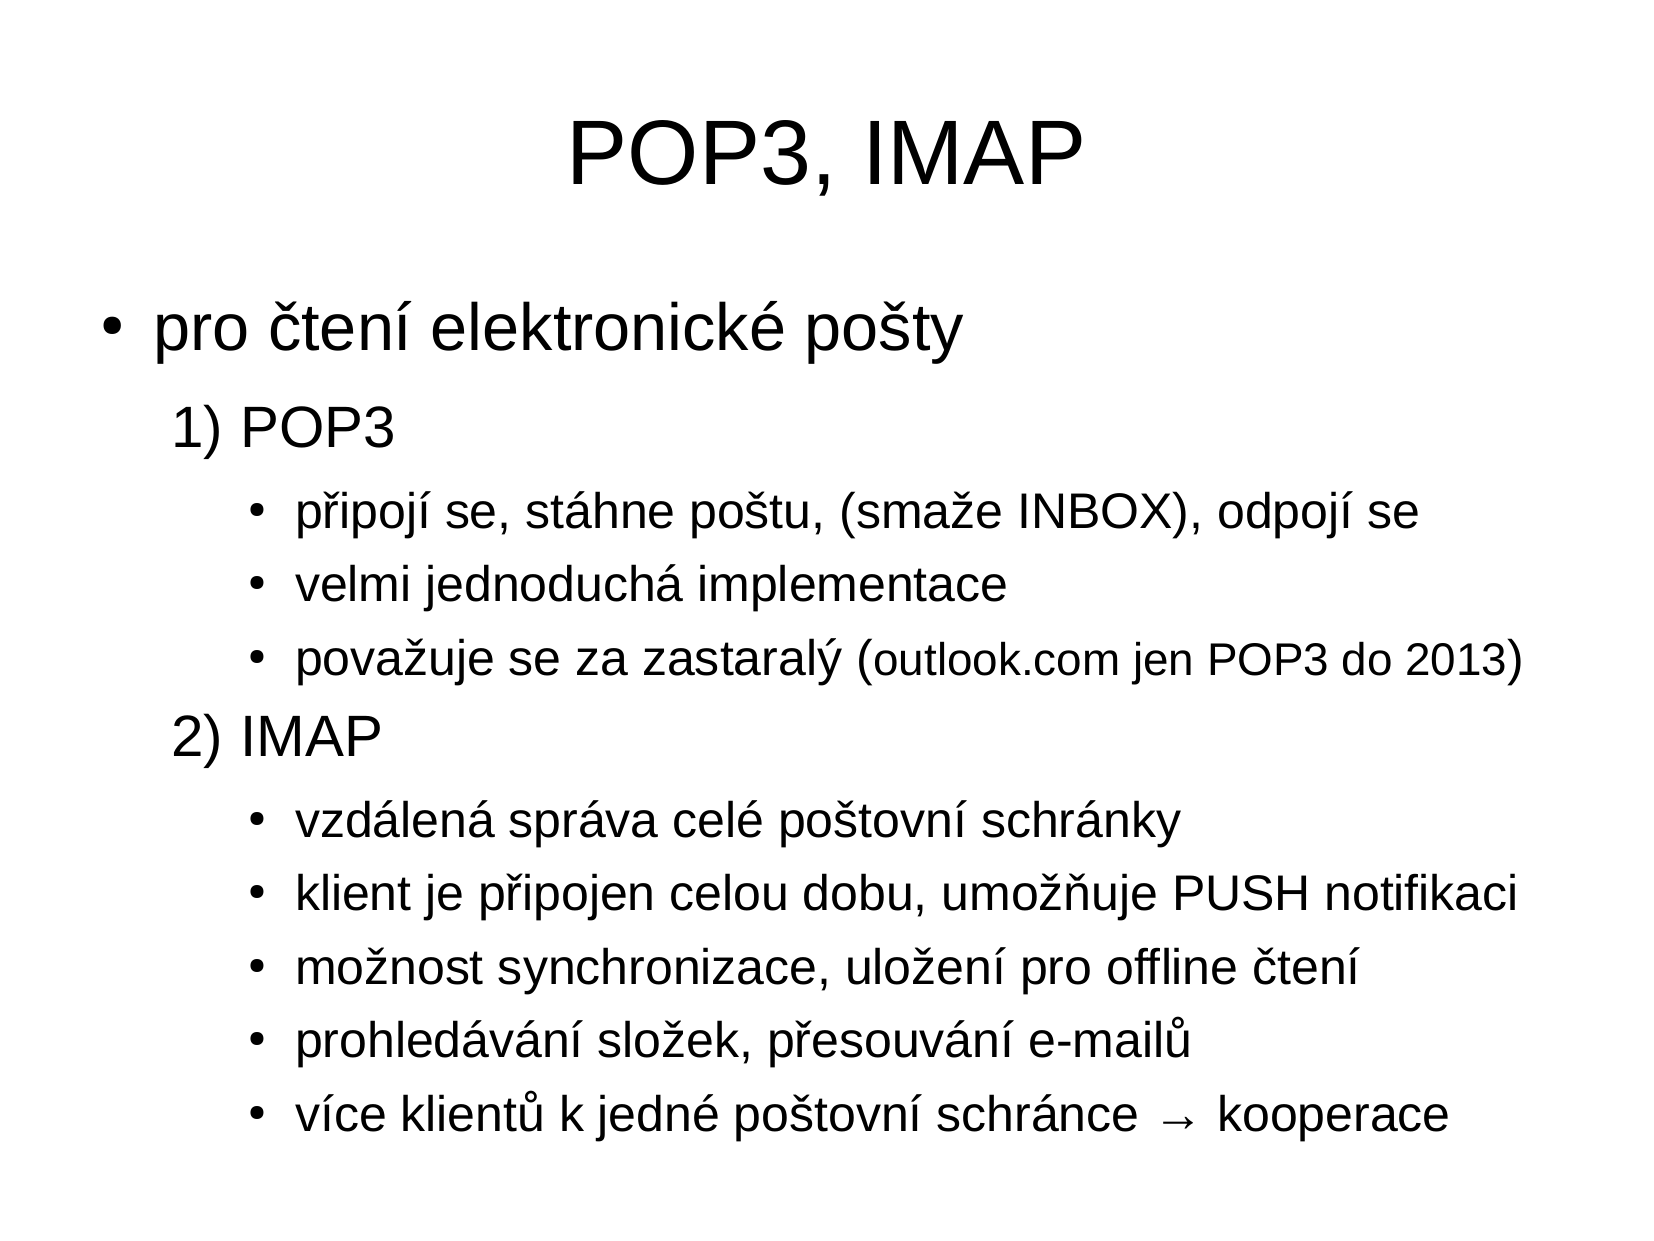

# POP3, IMAP
pro čtení elektronické pošty
 POP3
připojí se, stáhne poštu, (smaže INBOX), odpojí se
velmi jednoduchá implementace
považuje se za zastaralý (outlook.com jen POP3 do 2013)
 IMAP
vzdálená správa celé poštovní schránky
klient je připojen celou dobu, umožňuje PUSH notifikaci
možnost synchronizace, uložení pro offline čtení
prohledávání složek, přesouvání e-mailů
více klientů k jedné poštovní schránce → kooperace